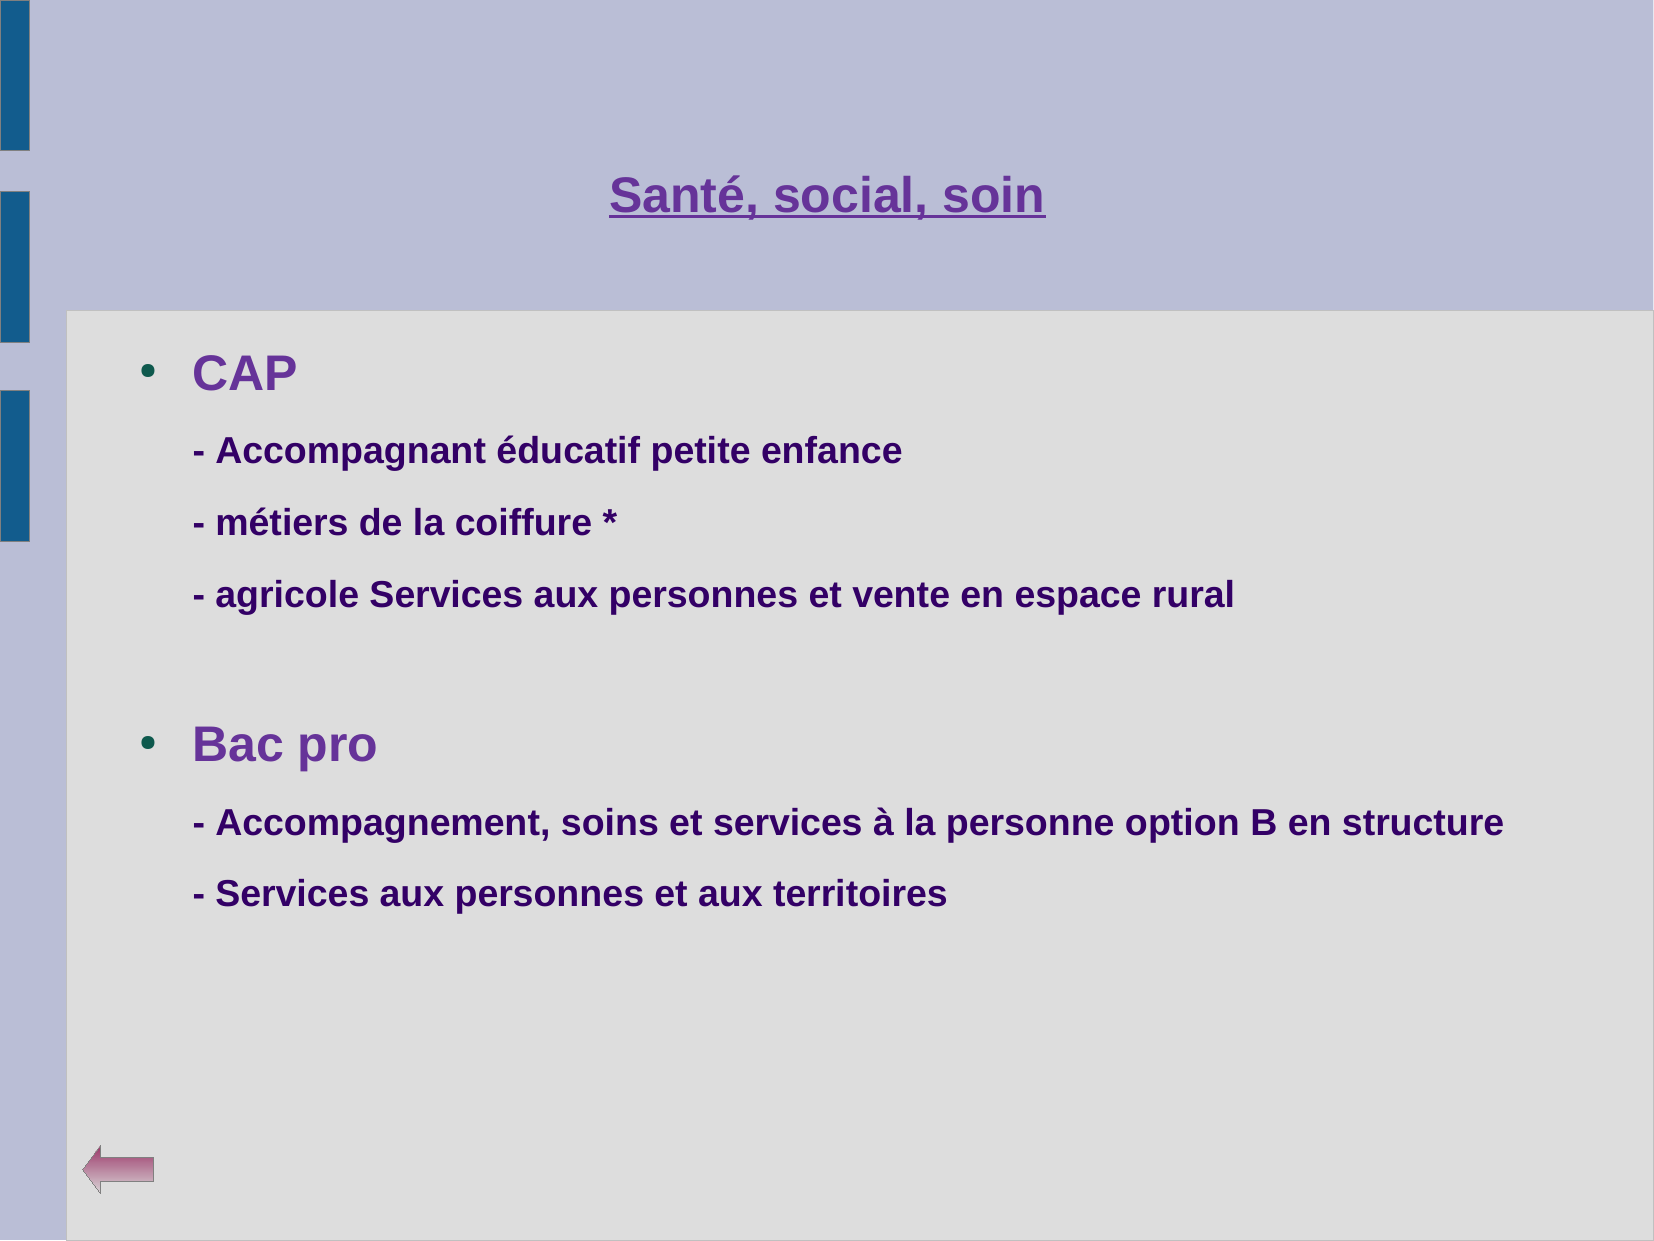

# Santé, social, soin
CAP
- Accompagnant éducatif petite enfance
- métiers de la coiffure *
- agricole Services aux personnes et vente en espace rural
Bac pro
- Accompagnement, soins et services à la personne option B en structure
- Services aux personnes et aux territoires